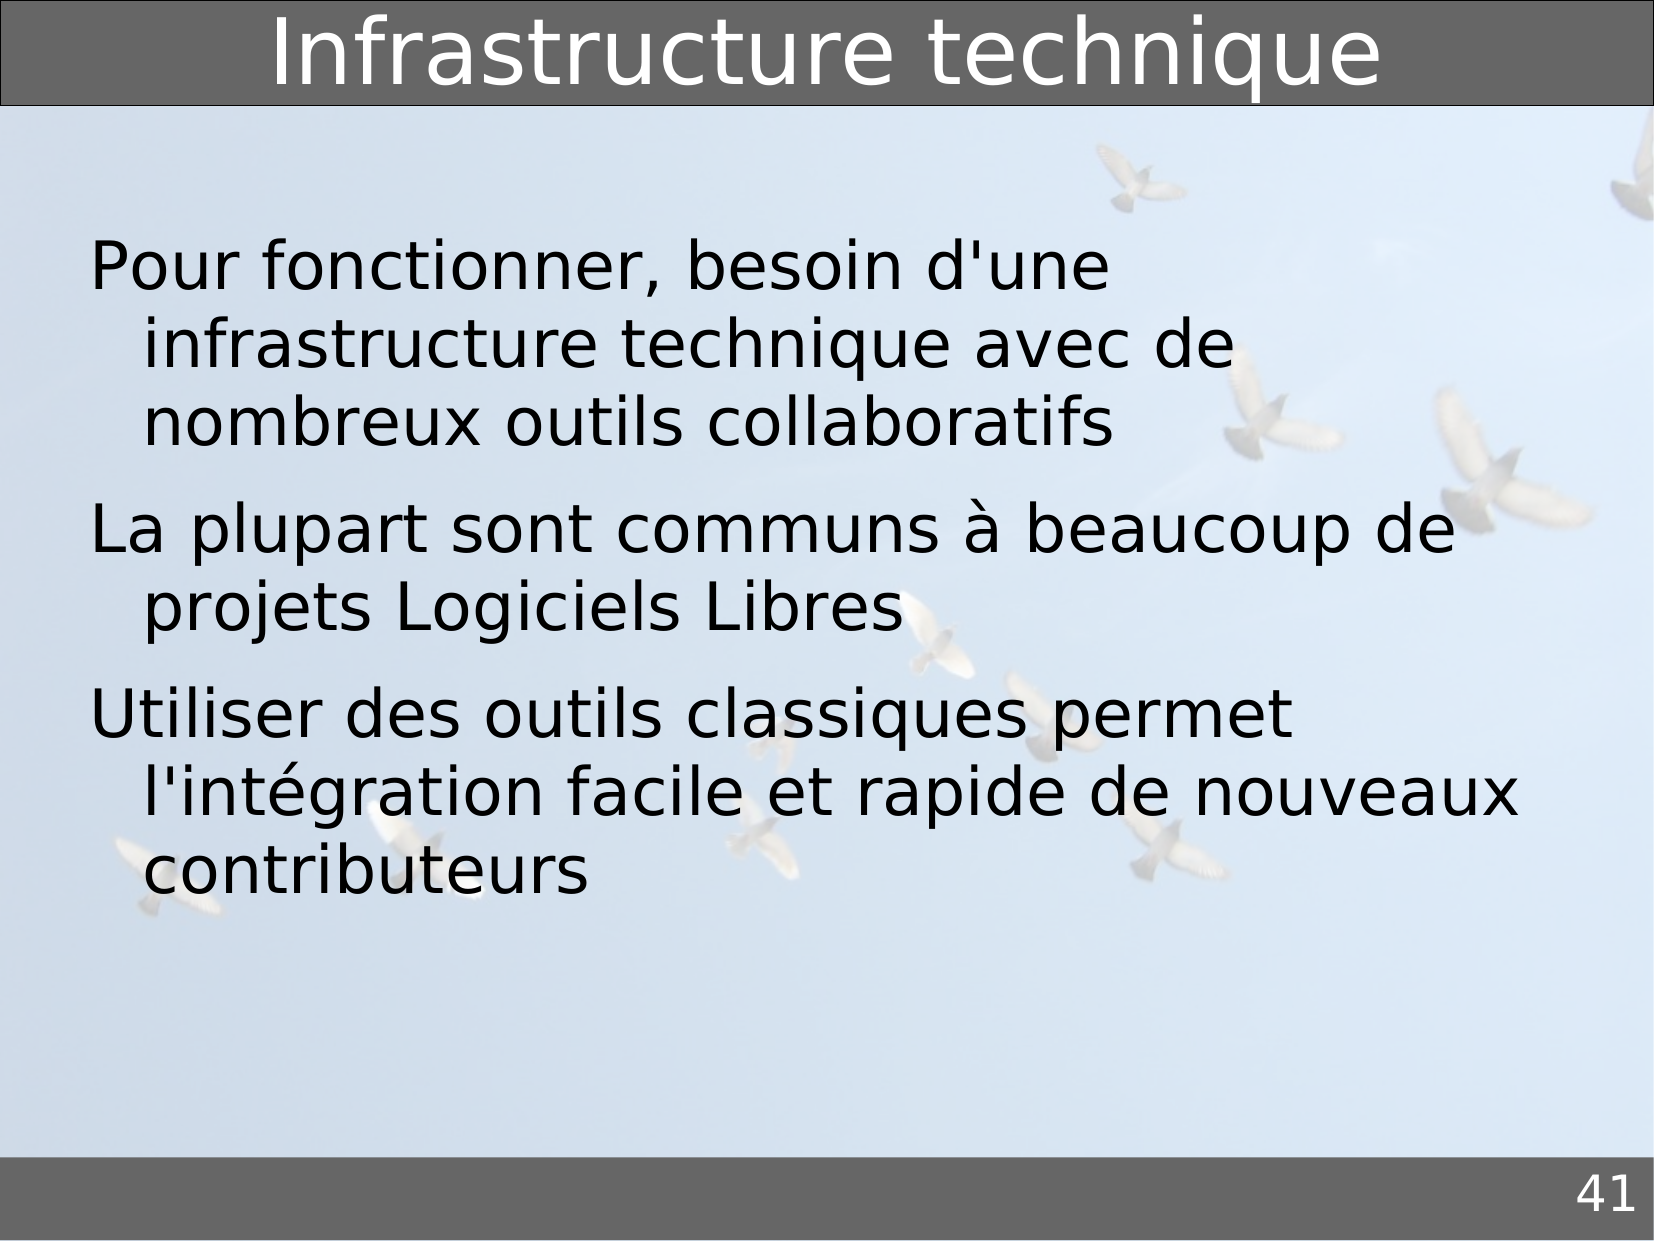

# Infrastructure technique
Pour fonctionner, besoin d'une infrastructure technique avec de nombreux outils collaboratifs
La plupart sont communs à beaucoup de projets Logiciels Libres
Utiliser des outils classiques permet l'intégration facile et rapide de nouveaux contributeurs